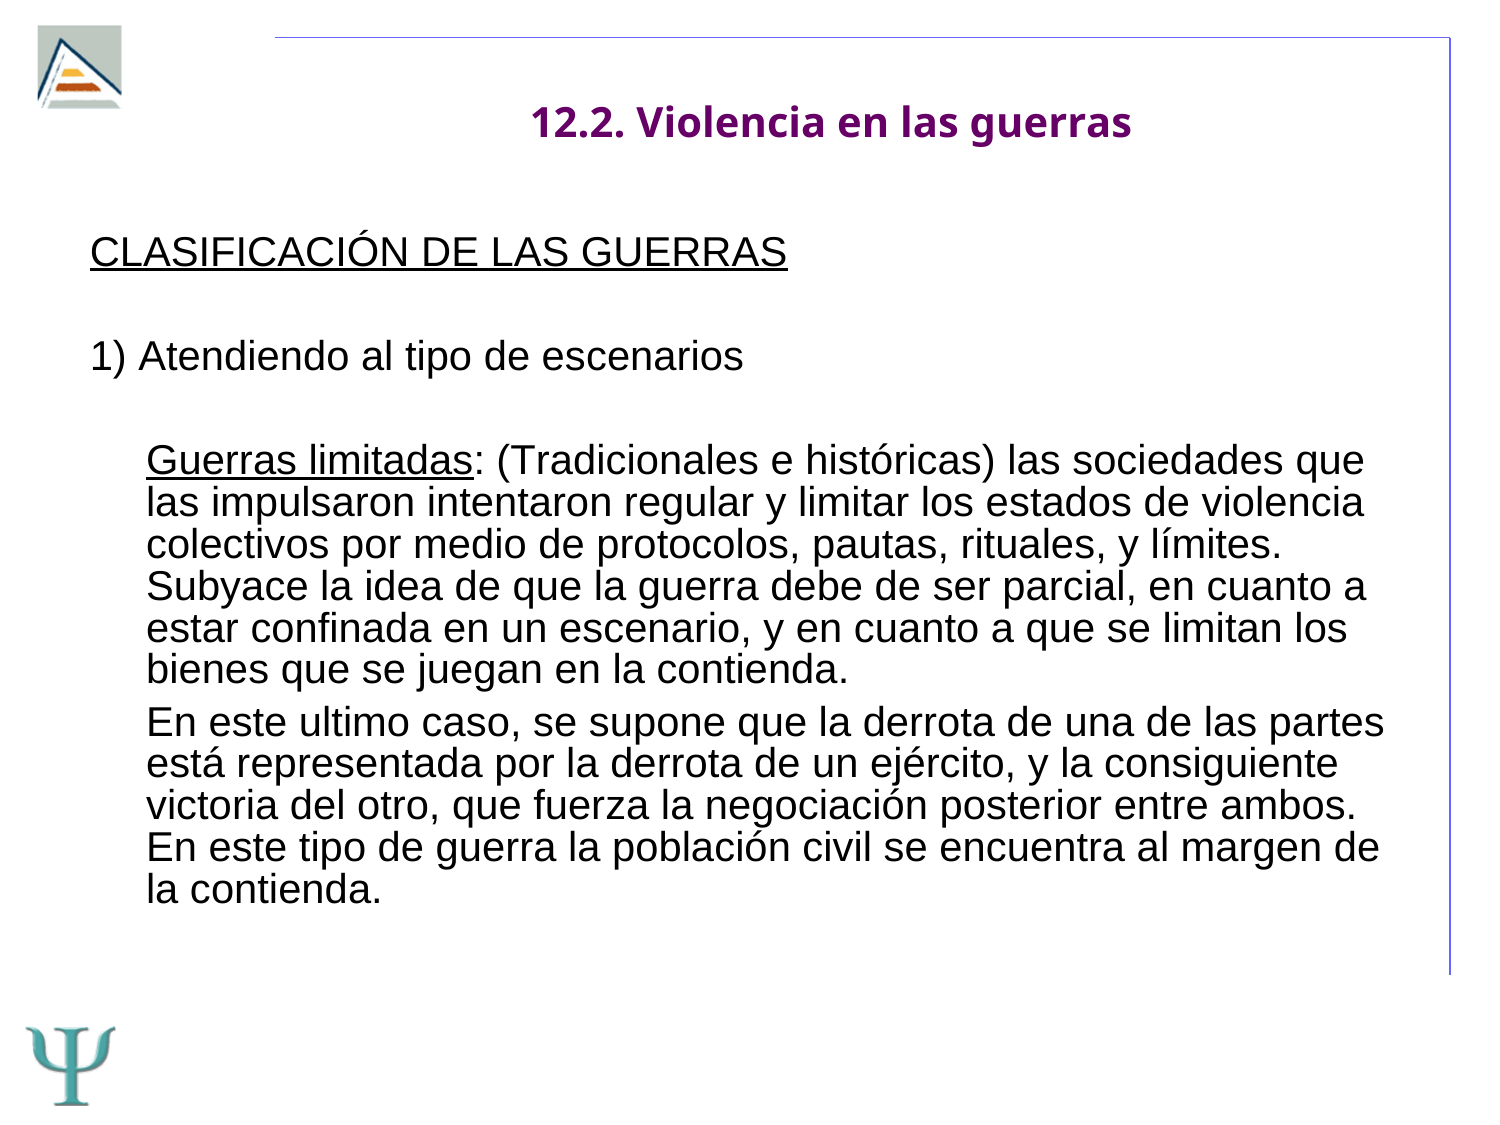

# 12.2. Violencia en las guerras
CLASIFICACIÓN DE LAS GUERRAS
1) Atendiendo al tipo de escenarios
	Guerras limitadas: (Tradicionales e históricas) las sociedades que las impulsaron intentaron regular y limitar los estados de violencia colectivos por medio de protocolos, pautas, rituales, y límites. Subyace la idea de que la guerra debe de ser parcial, en cuanto a estar confinada en un escenario, y en cuanto a que se limitan los bienes que se juegan en la contienda.
	En este ultimo caso, se supone que la derrota de una de las partes está representada por la derrota de un ejército, y la consiguiente victoria del otro, que fuerza la negociación posterior entre ambos. En este tipo de guerra la población civil se encuentra al margen de la contienda.